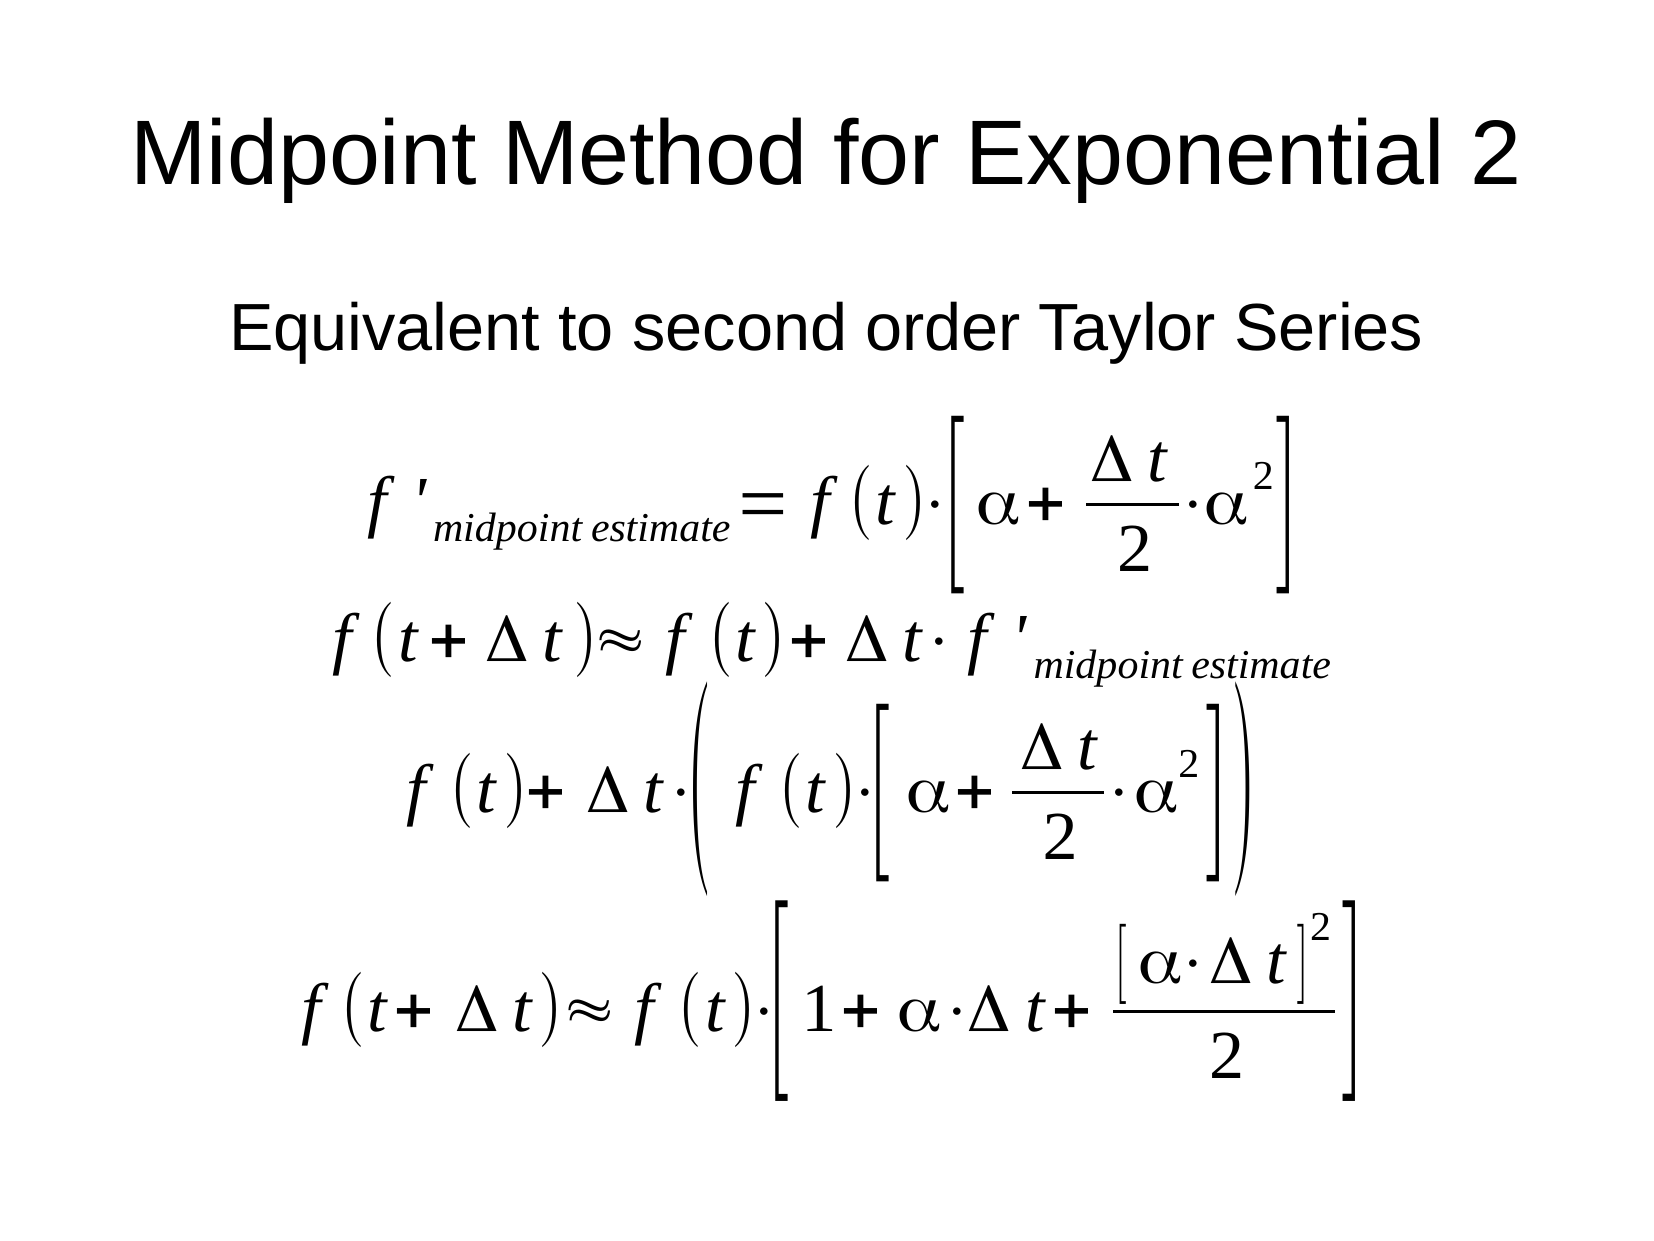

# Midpoint Method for Exponential 2
Equivalent to second order Taylor Series